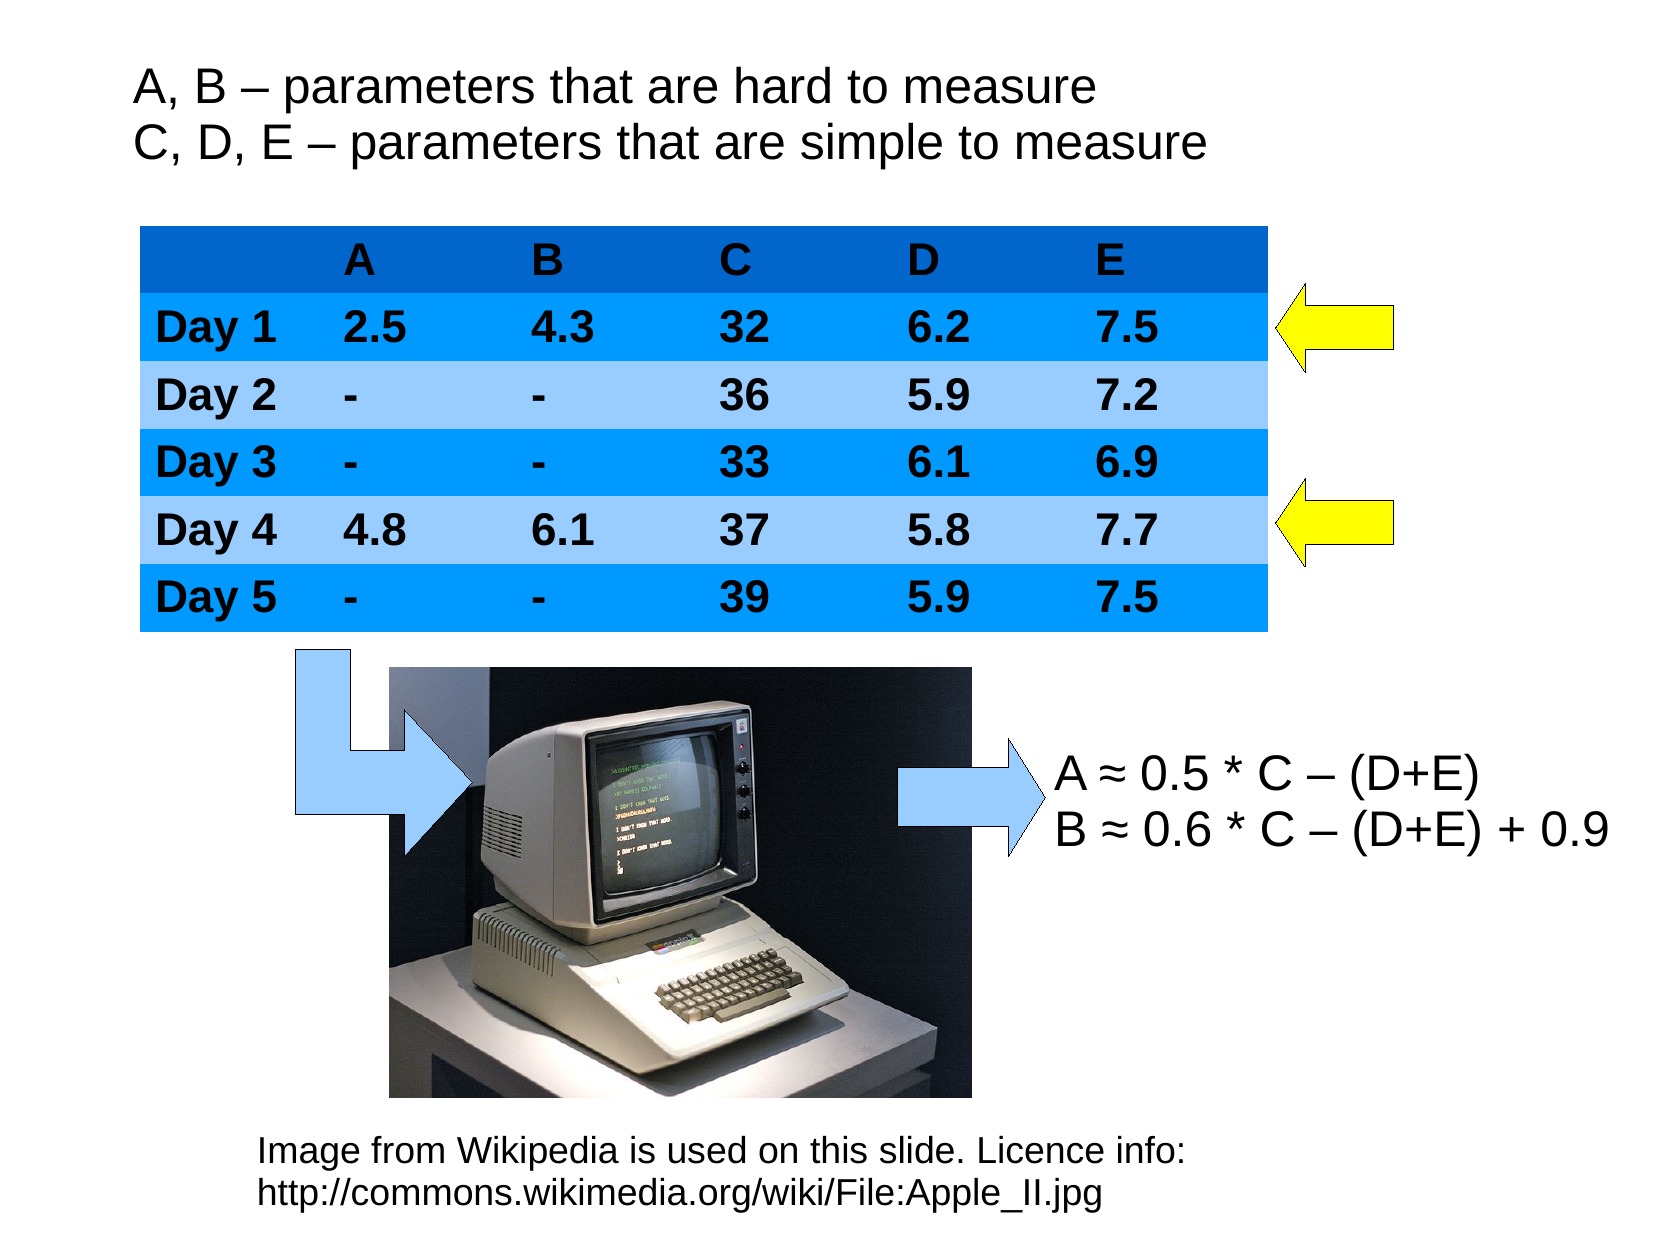

A, B – parameters that are hard to measure
C, D, E – parameters that are simple to measure
| | A | B | C | D | E |
| --- | --- | --- | --- | --- | --- |
| Day 1 | 2.5 | 4.3 | 32 | 6.2 | 7.5 |
| Day 2 | - | - | 36 | 5.9 | 7.2 |
| Day 3 | - | - | 33 | 6.1 | 6.9 |
| Day 4 | 4.8 | 6.1 | 37 | 5.8 | 7.7 |
| Day 5 | - | - | 39 | 5.9 | 7.5 |
A ≈ 0.5 * C – (D+E)
B ≈ 0.6 * C – (D+E) + 0.9
Image from Wikipedia is used on this slide. Licence info: http://commons.wikimedia.org/wiki/File:Apple_II.jpg